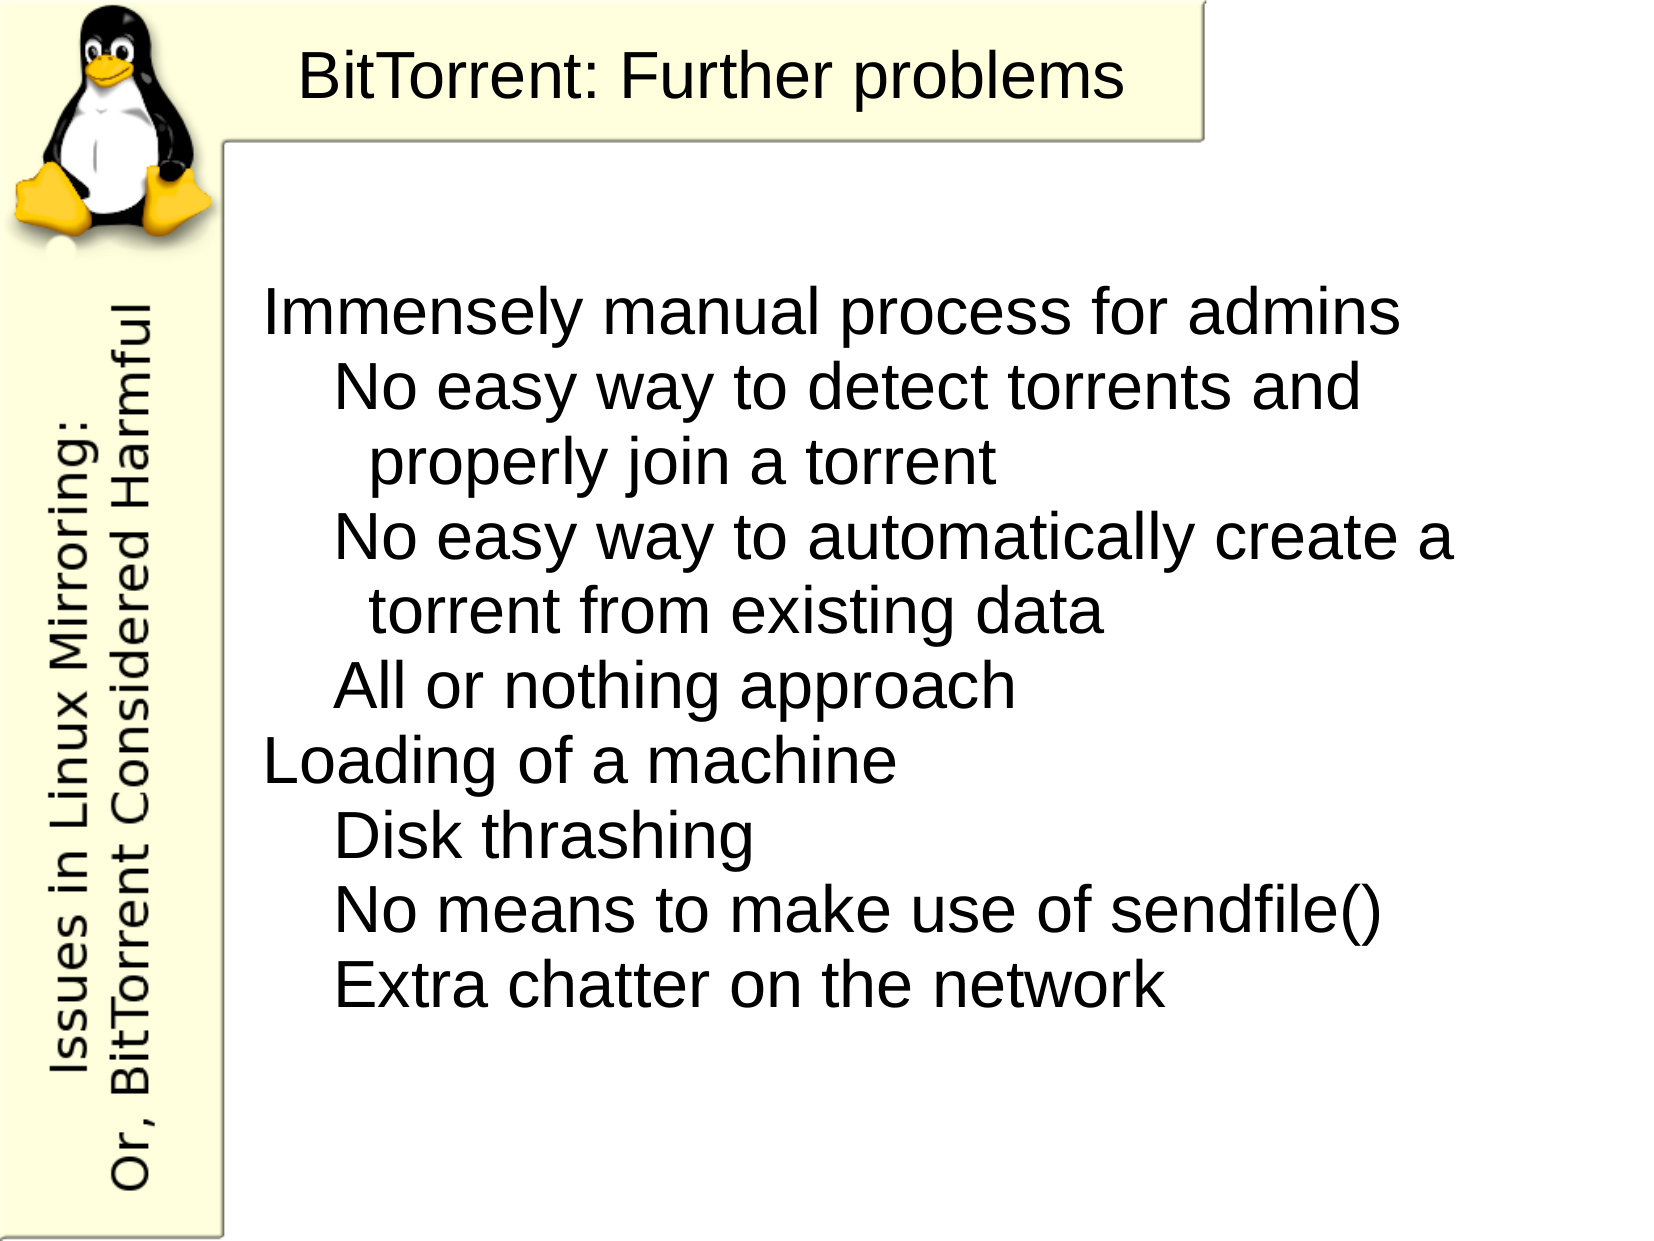

# BitTorrent: Further problems
Immensely manual process for admins
No easy way to detect torrents and properly join a torrent
No easy way to automatically create a torrent from existing data
All or nothing approach
Loading of a machine
Disk thrashing
No means to make use of sendfile()
Extra chatter on the network